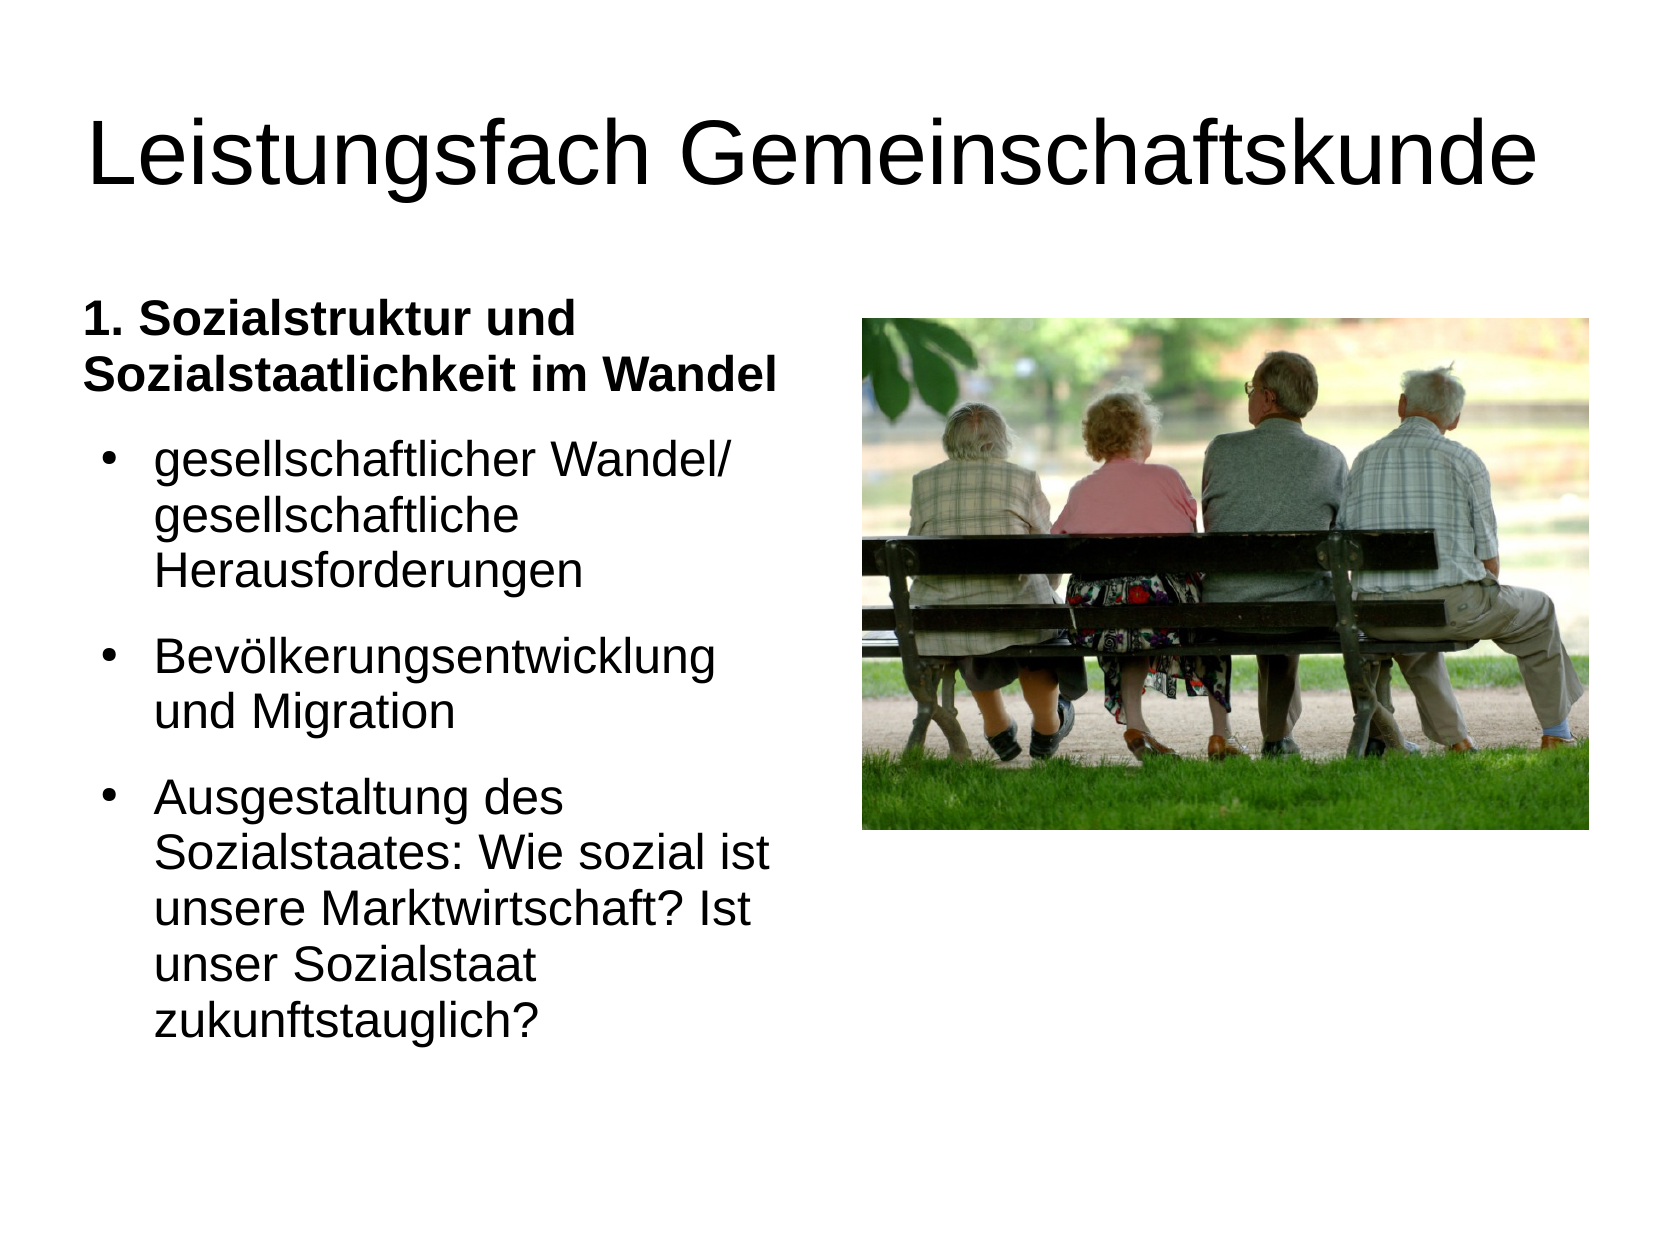

# Leistungsfach Gemeinschaftskunde
1. Sozialstruktur und Sozialstaatlichkeit im Wandel
gesellschaftlicher Wandel/ gesellschaftliche Herausforderungen
Bevölkerungsentwicklung und Migration
Ausgestaltung des Sozialstaates: Wie sozial ist unsere Marktwirtschaft? Ist unser Sozialstaat zukunftstauglich?